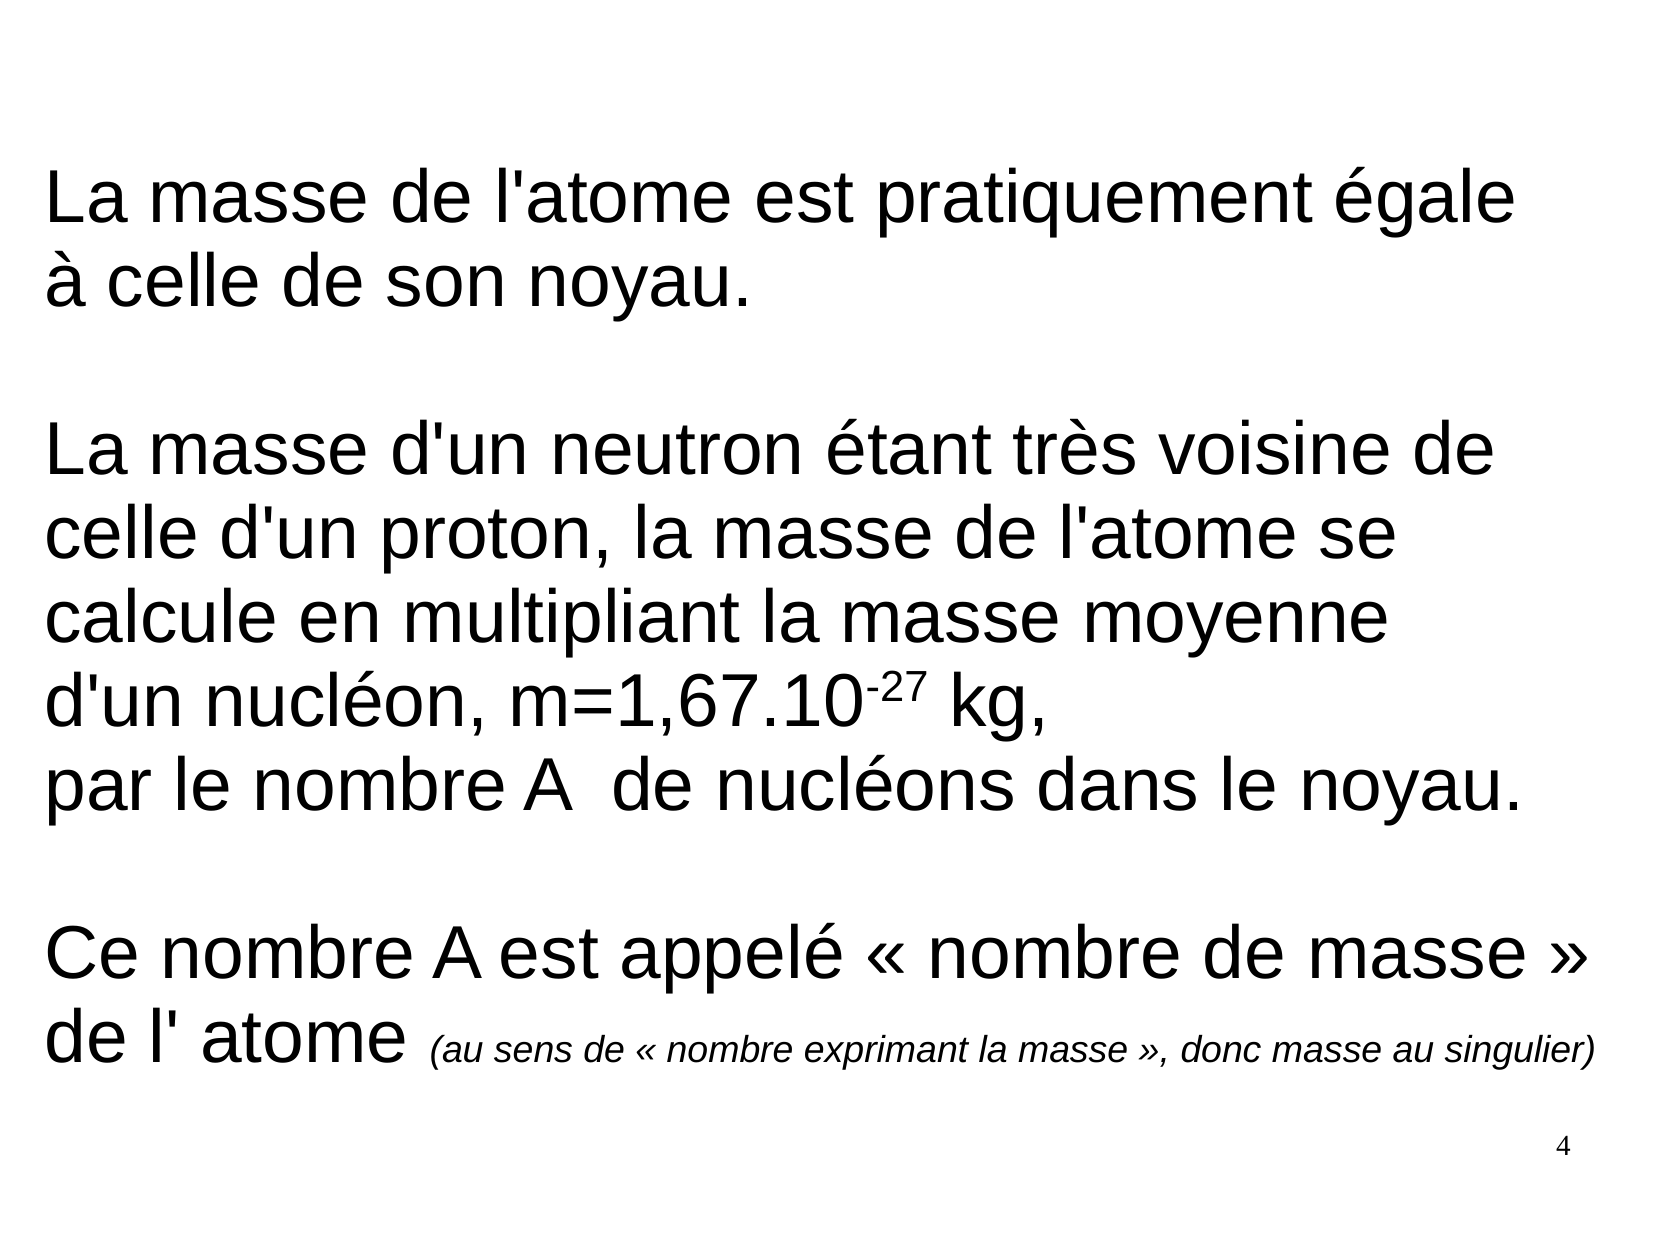

La masse de l'atome est pratiquement égale
à celle de son noyau.
La masse d'un neutron étant très voisine de
celle d'un proton, la masse de l'atome se
calcule en multipliant la masse moyenne
d'un nucléon, m=1,67.10-27 kg,
par le nombre A de nucléons dans le noyau.
Ce nombre A est appelé « nombre de masse »
de l' atome (au sens de « nombre exprimant la masse », donc masse au singulier)
4